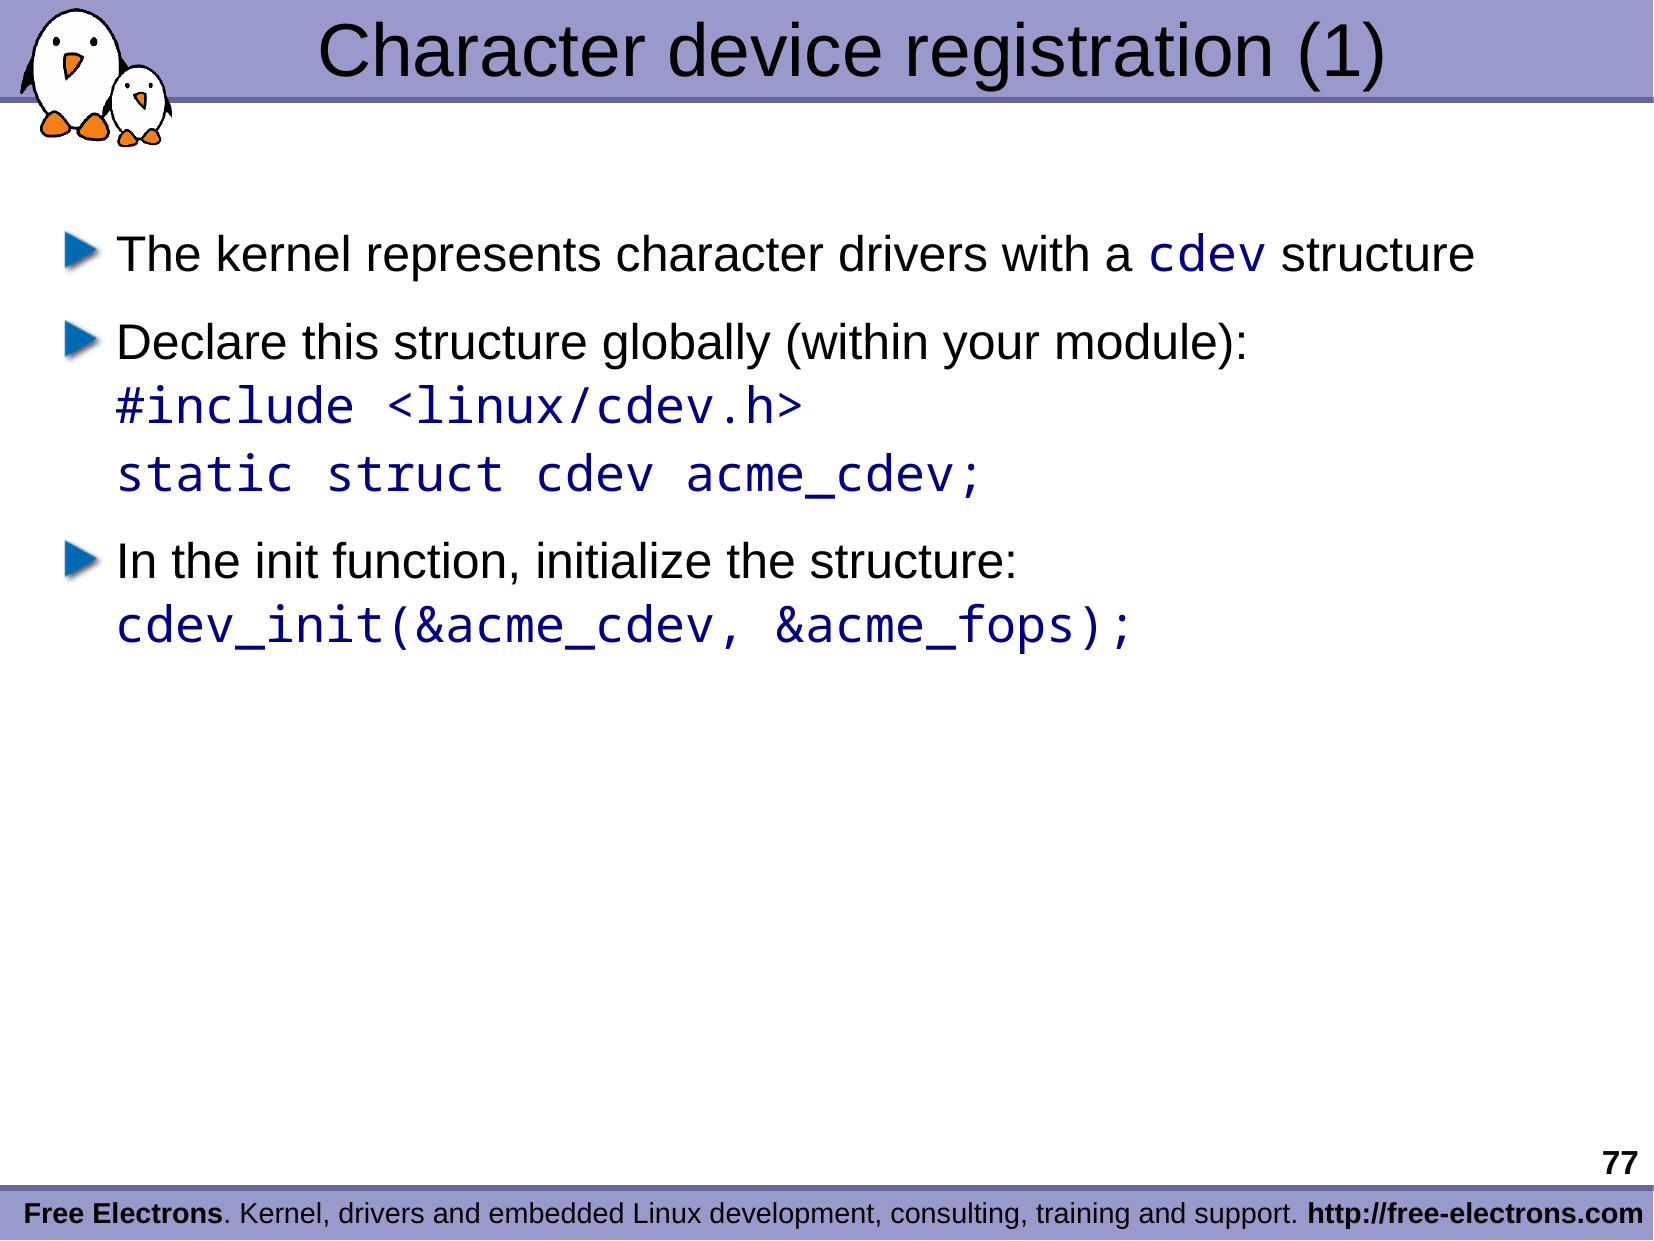

# Character device registration (1)
The kernel represents character drivers with a cdev structure
Declare this structure globally (within your module):
#include <linux/cdev.h>
static struct cdev acme_cdev;
In the init function, initialize the structure:
cdev_init(&acme_cdev, &acme_fops);